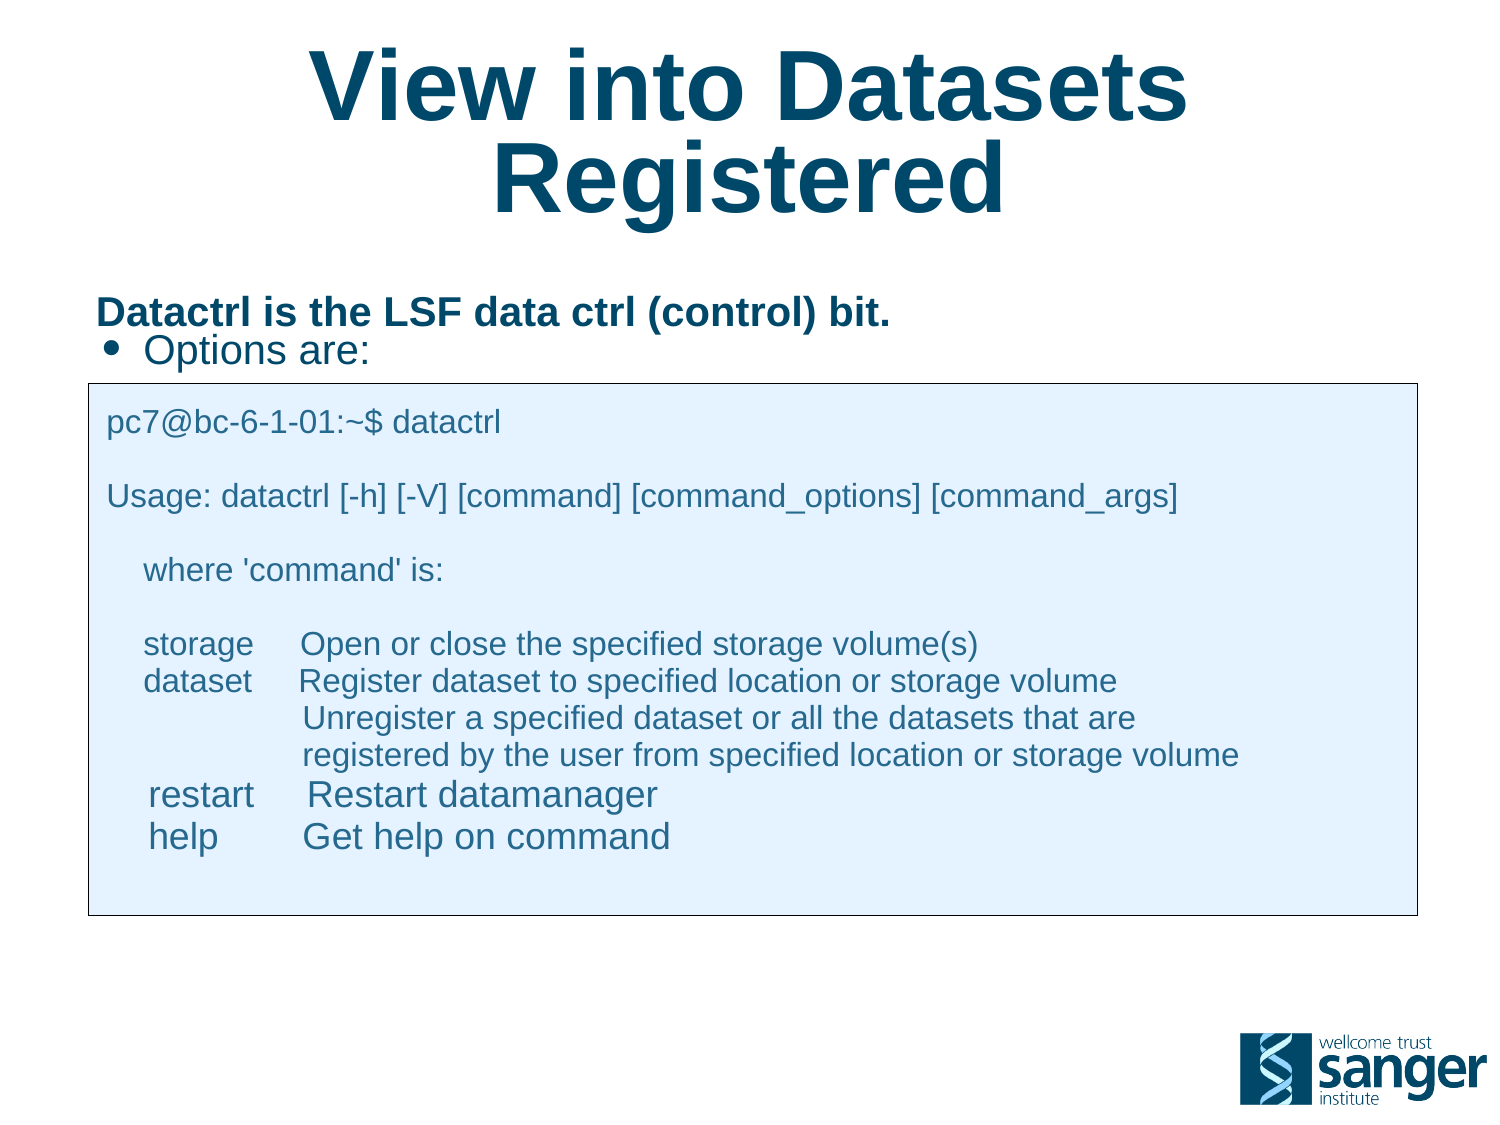

# View into Datasets Registered
Datactrl is the LSF data ctrl (control) bit.
Options are:
pc7@bc-6-1-01:~$ datactrl
Usage: datactrl [-h] [-V] [command] [command_options] [command_args]
 where 'command' is:
 storage Open or close the specified storage volume(s)
 dataset Register dataset to specified location or storage volume
	 Unregister a specified dataset or all the datasets that are
	 registered by the user from specified location or storage volume
 restart Restart datamanager
 help Get help on command